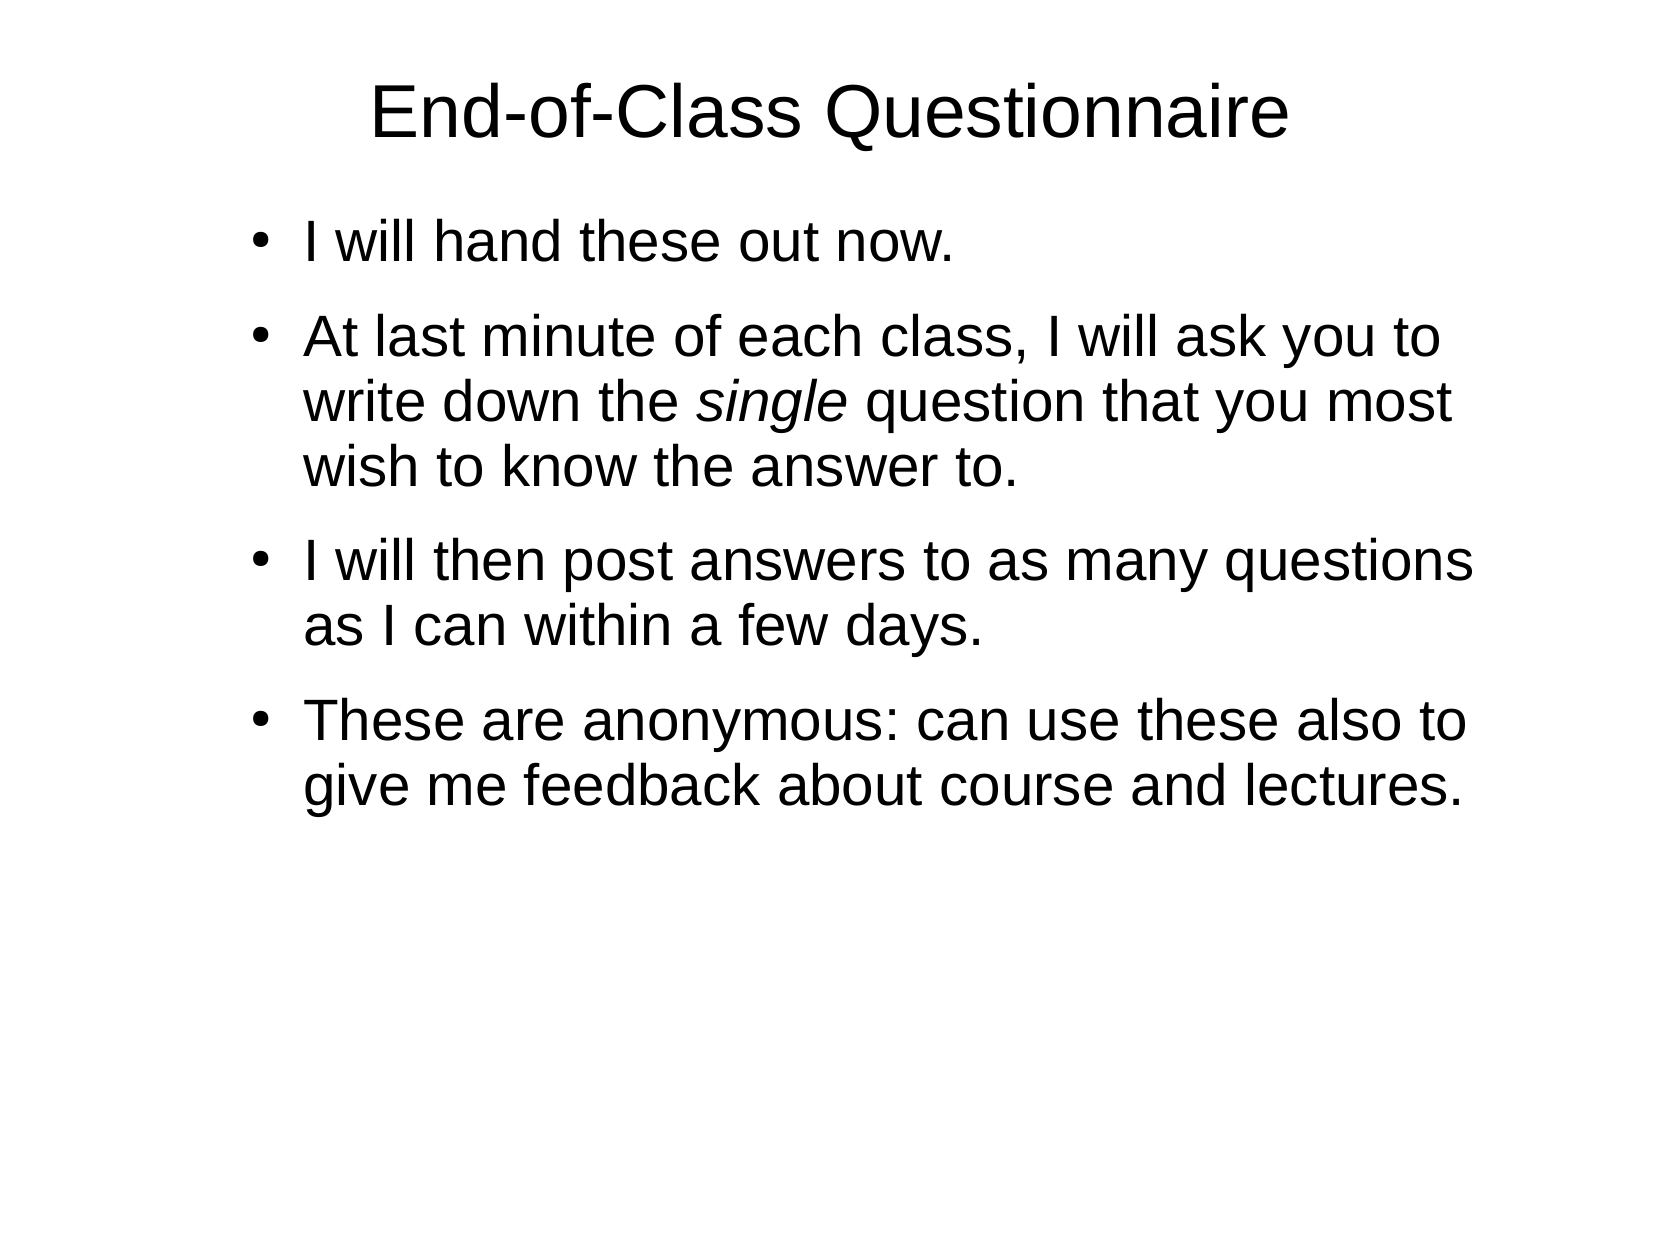

# End-of-Class Questionnaire
I will hand these out now.
At last minute of each class, I will ask you to write down the single question that you most wish to know the answer to.
I will then post answers to as many questions as I can within a few days.
These are anonymous: can use these also to give me feedback about course and lectures.